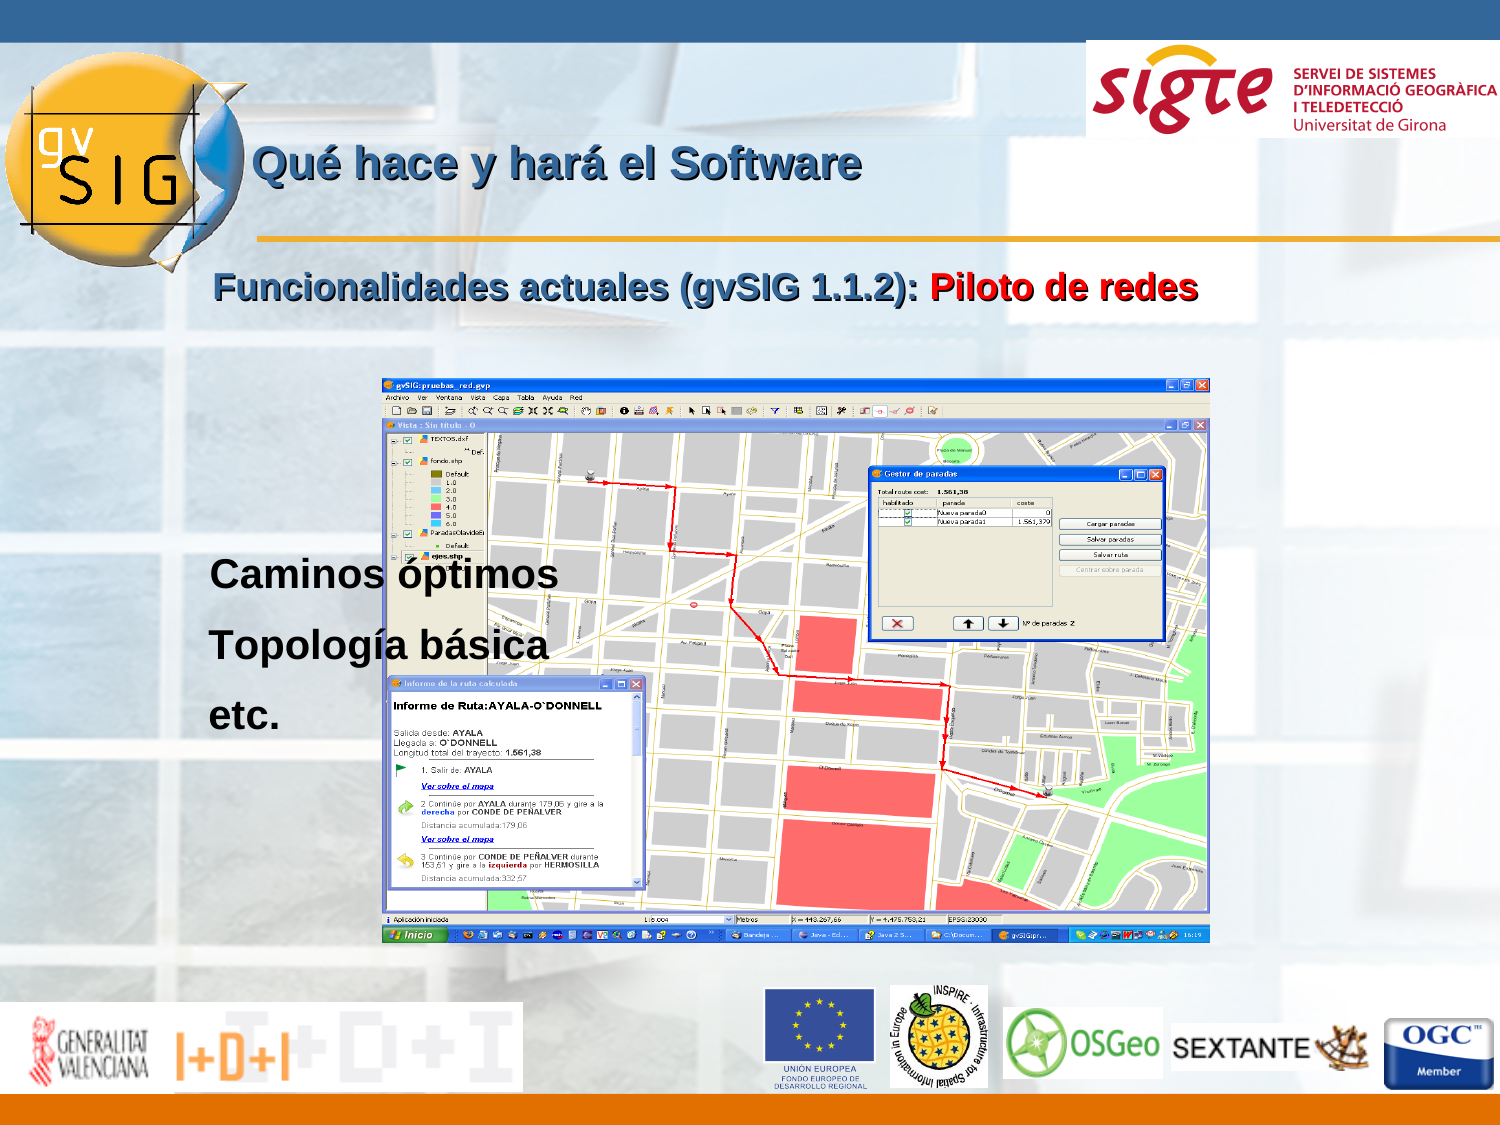

Qué hace y hará el Software
Funcionalidades actuales (gvSIG 1.1.2): Piloto de redes
 Caminos óptimos
 Topología básica
 etc.